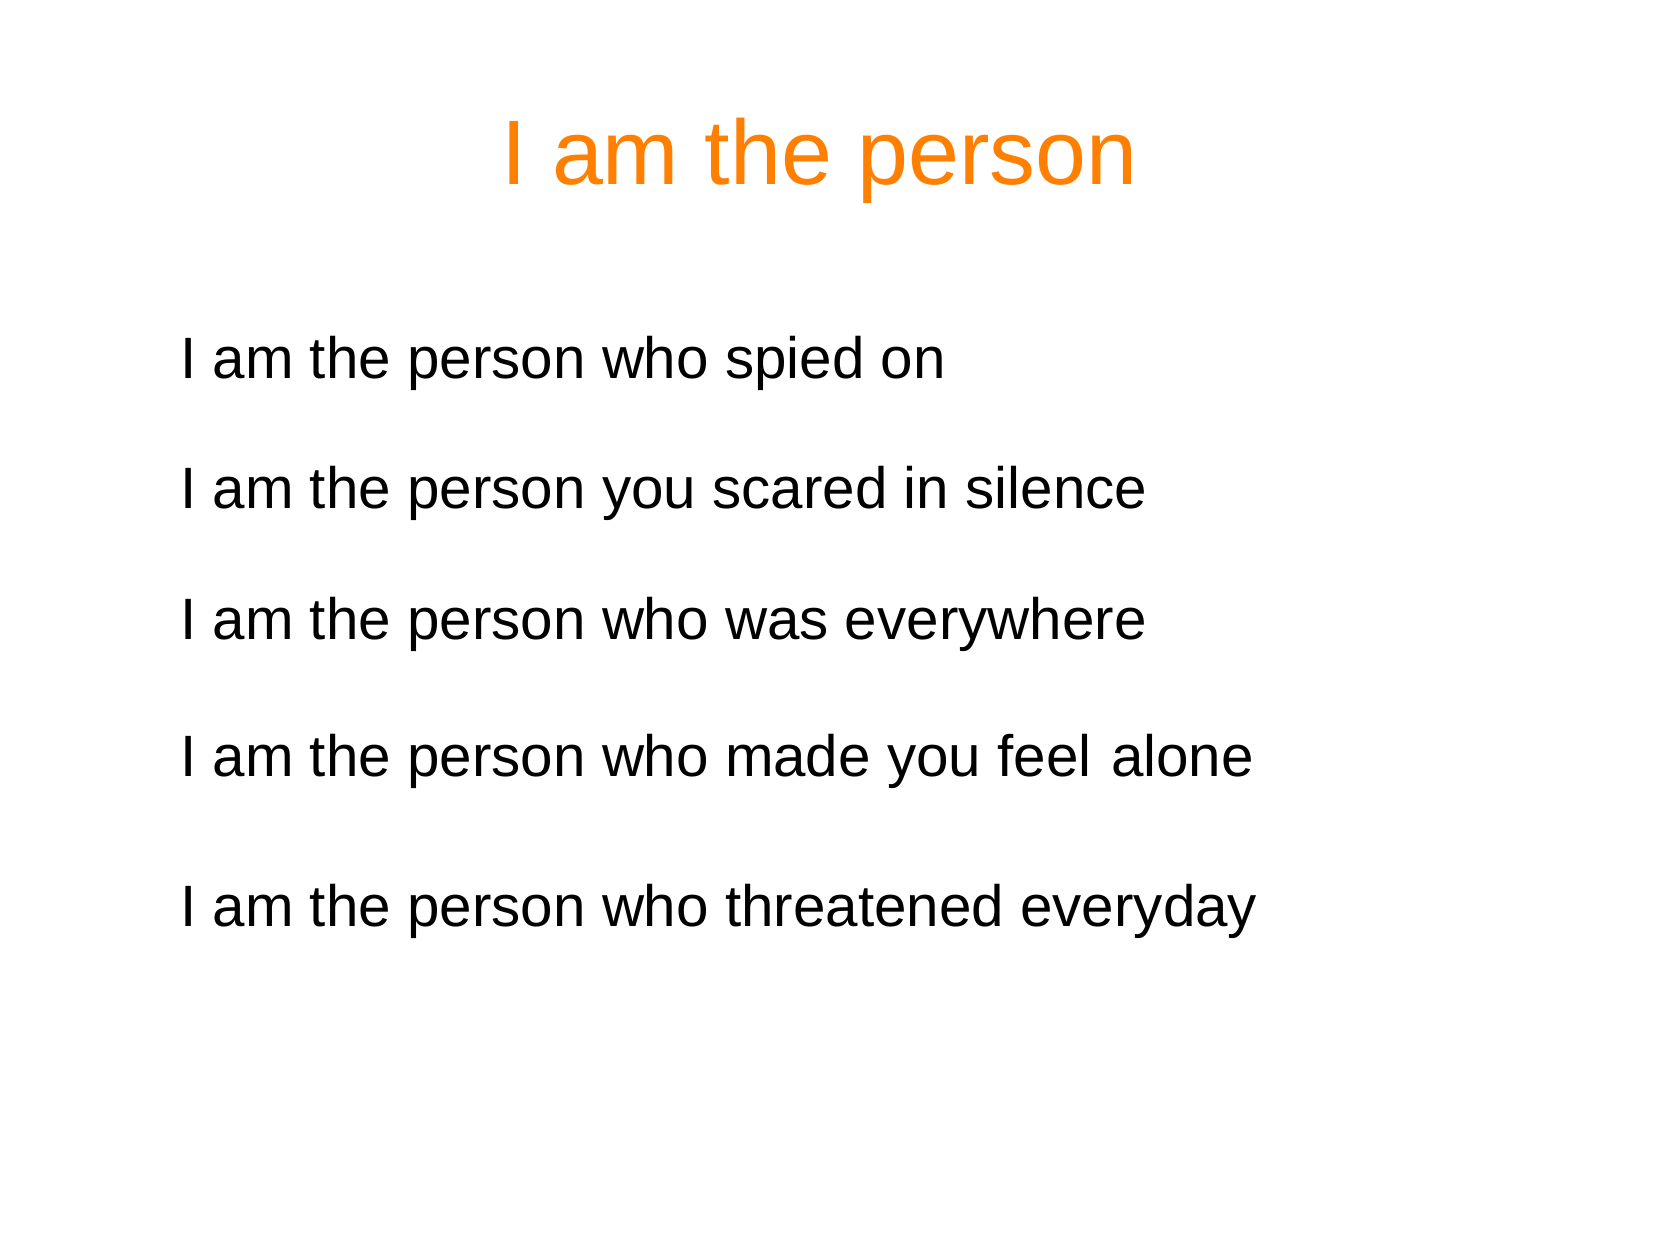

# I am the person
I am the person who spied on
I am the person you scared in silence
I am the person who was everywhere
I am the person who made you feel alone
I am the person who threatened everyday